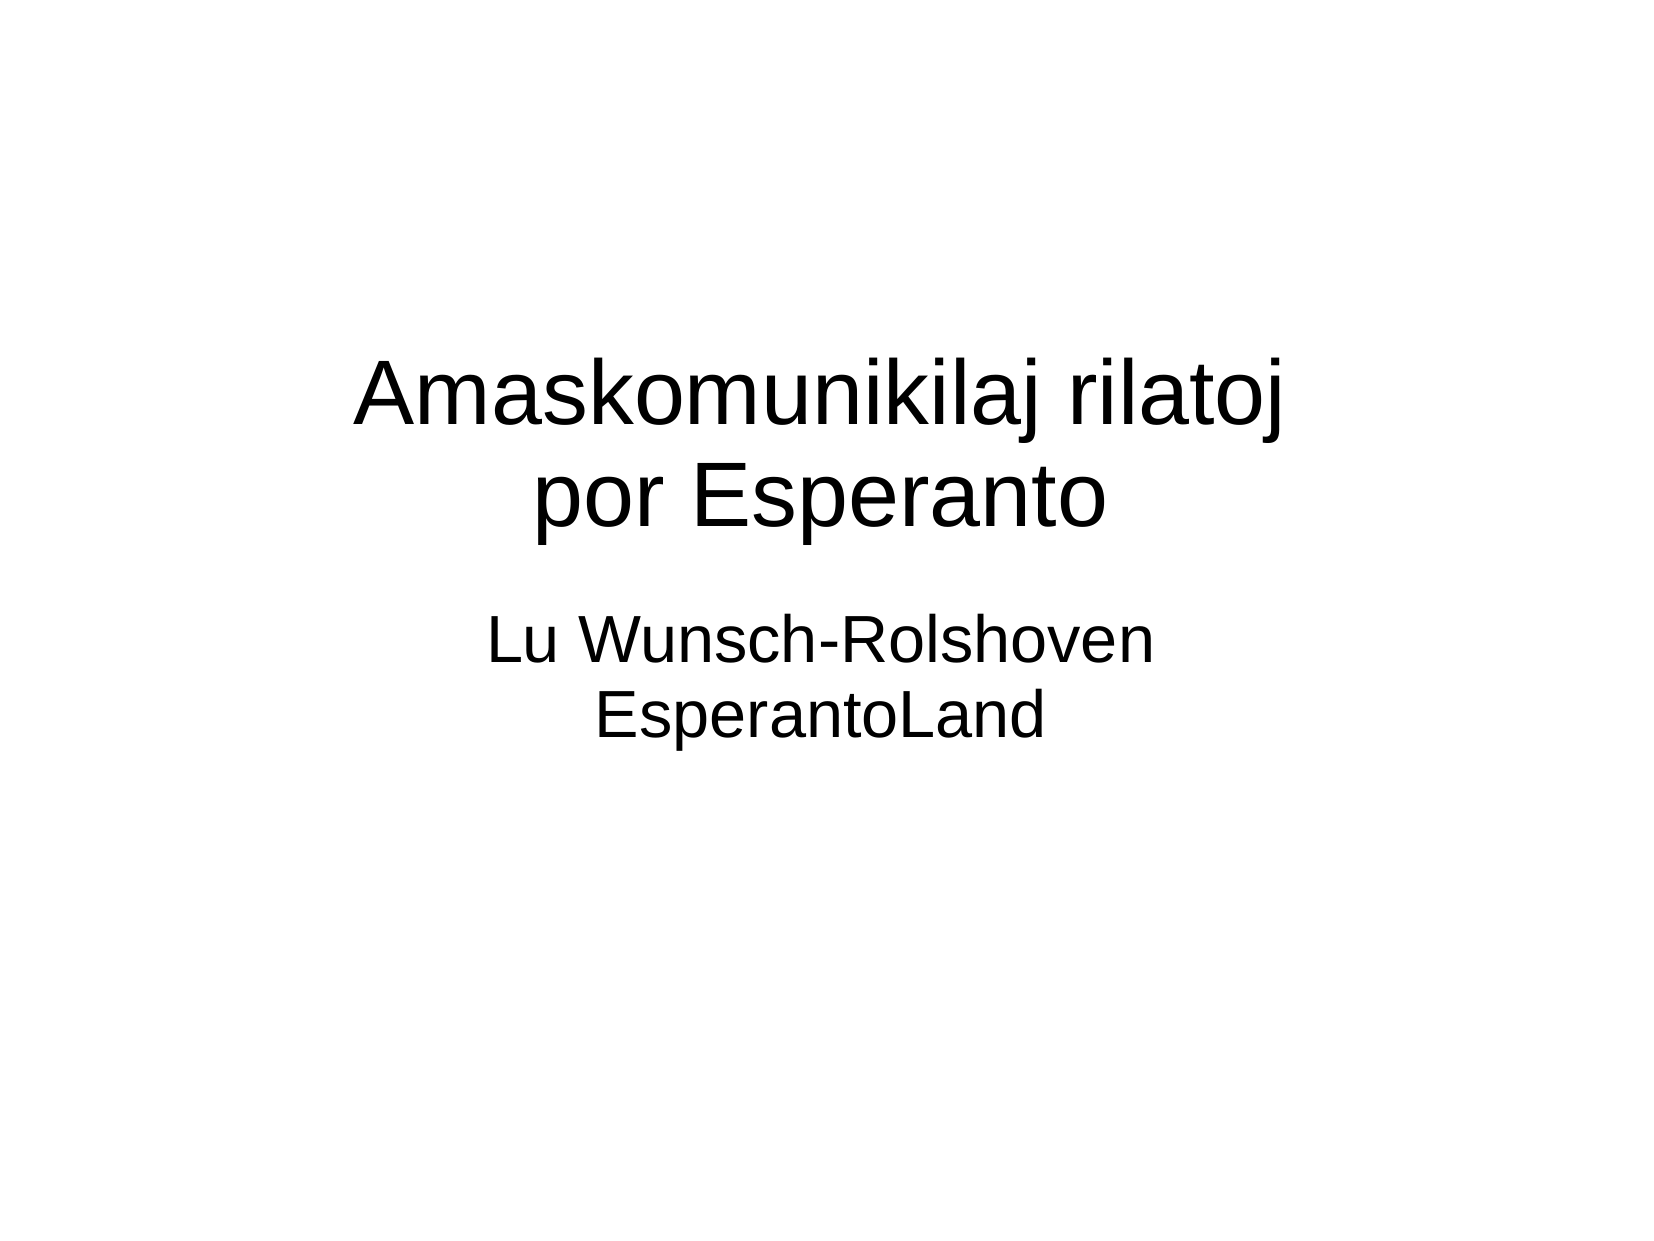

# Amaskomunikilaj rilatoj por Esperanto Lu Wunsch-Rolshoven EsperantoLand